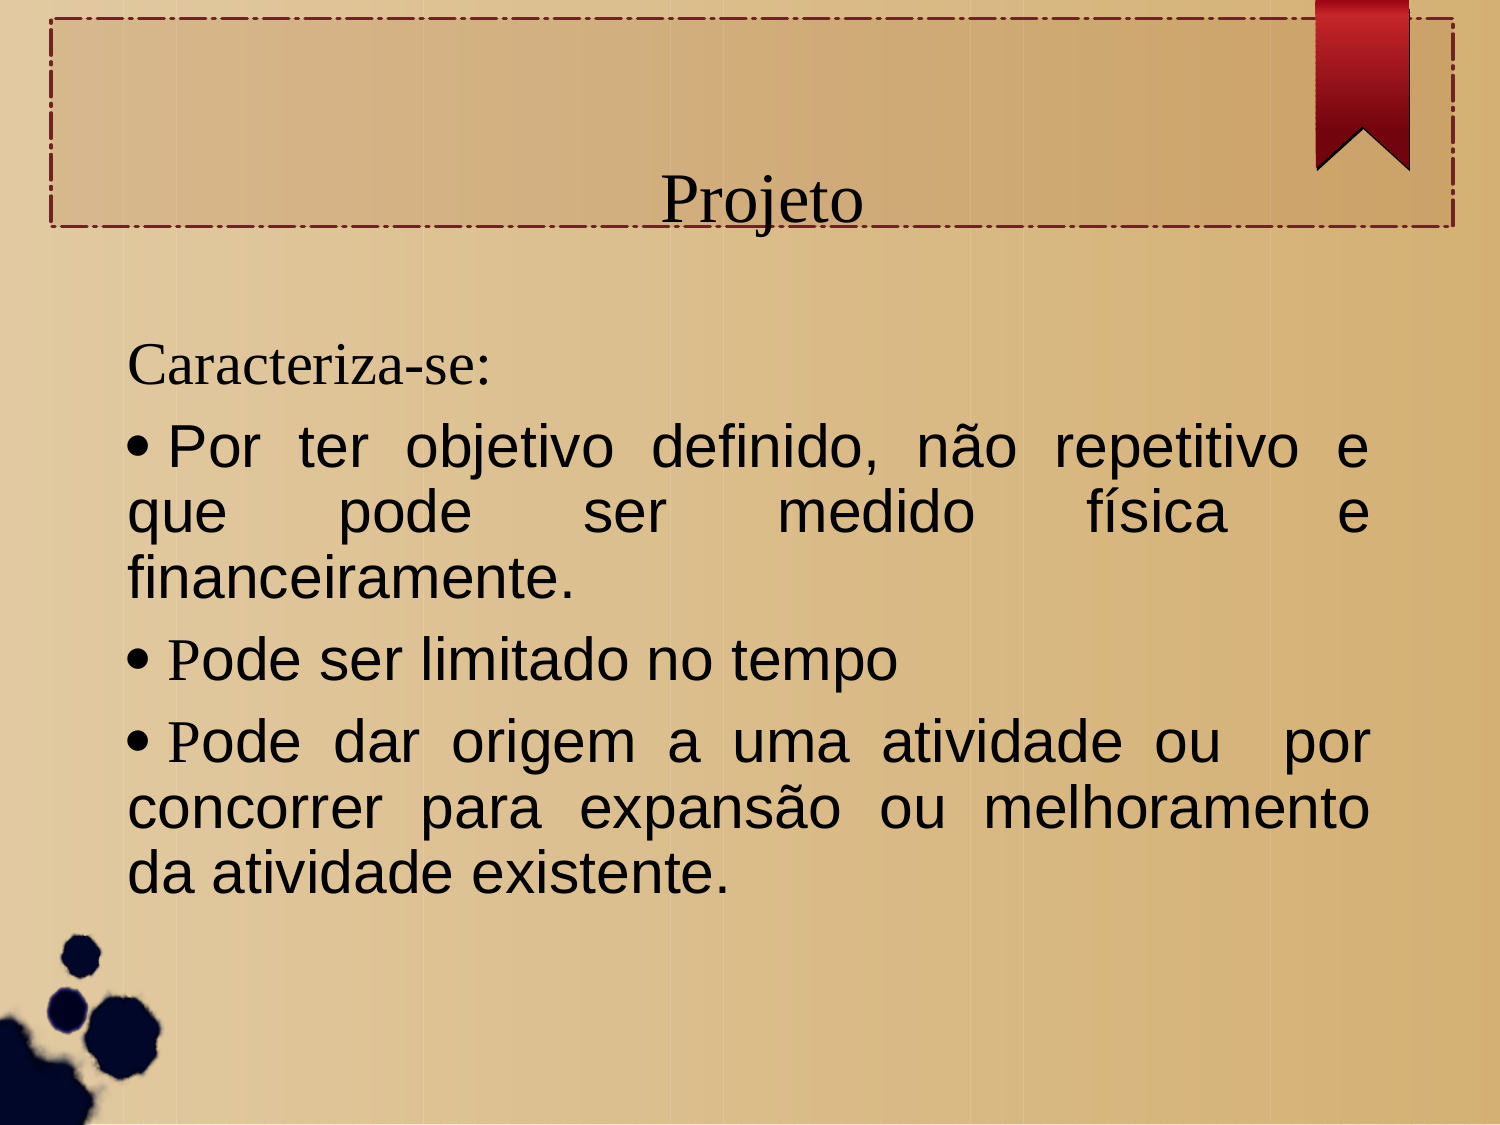

# Projeto
Caracteriza-se:
 Por ter objetivo definido, não repetitivo e que pode ser medido física e financeiramente.
 Pode ser limitado no tempo
 Pode dar origem a uma atividade ou por concorrer para expansão ou melhoramento da atividade existente.